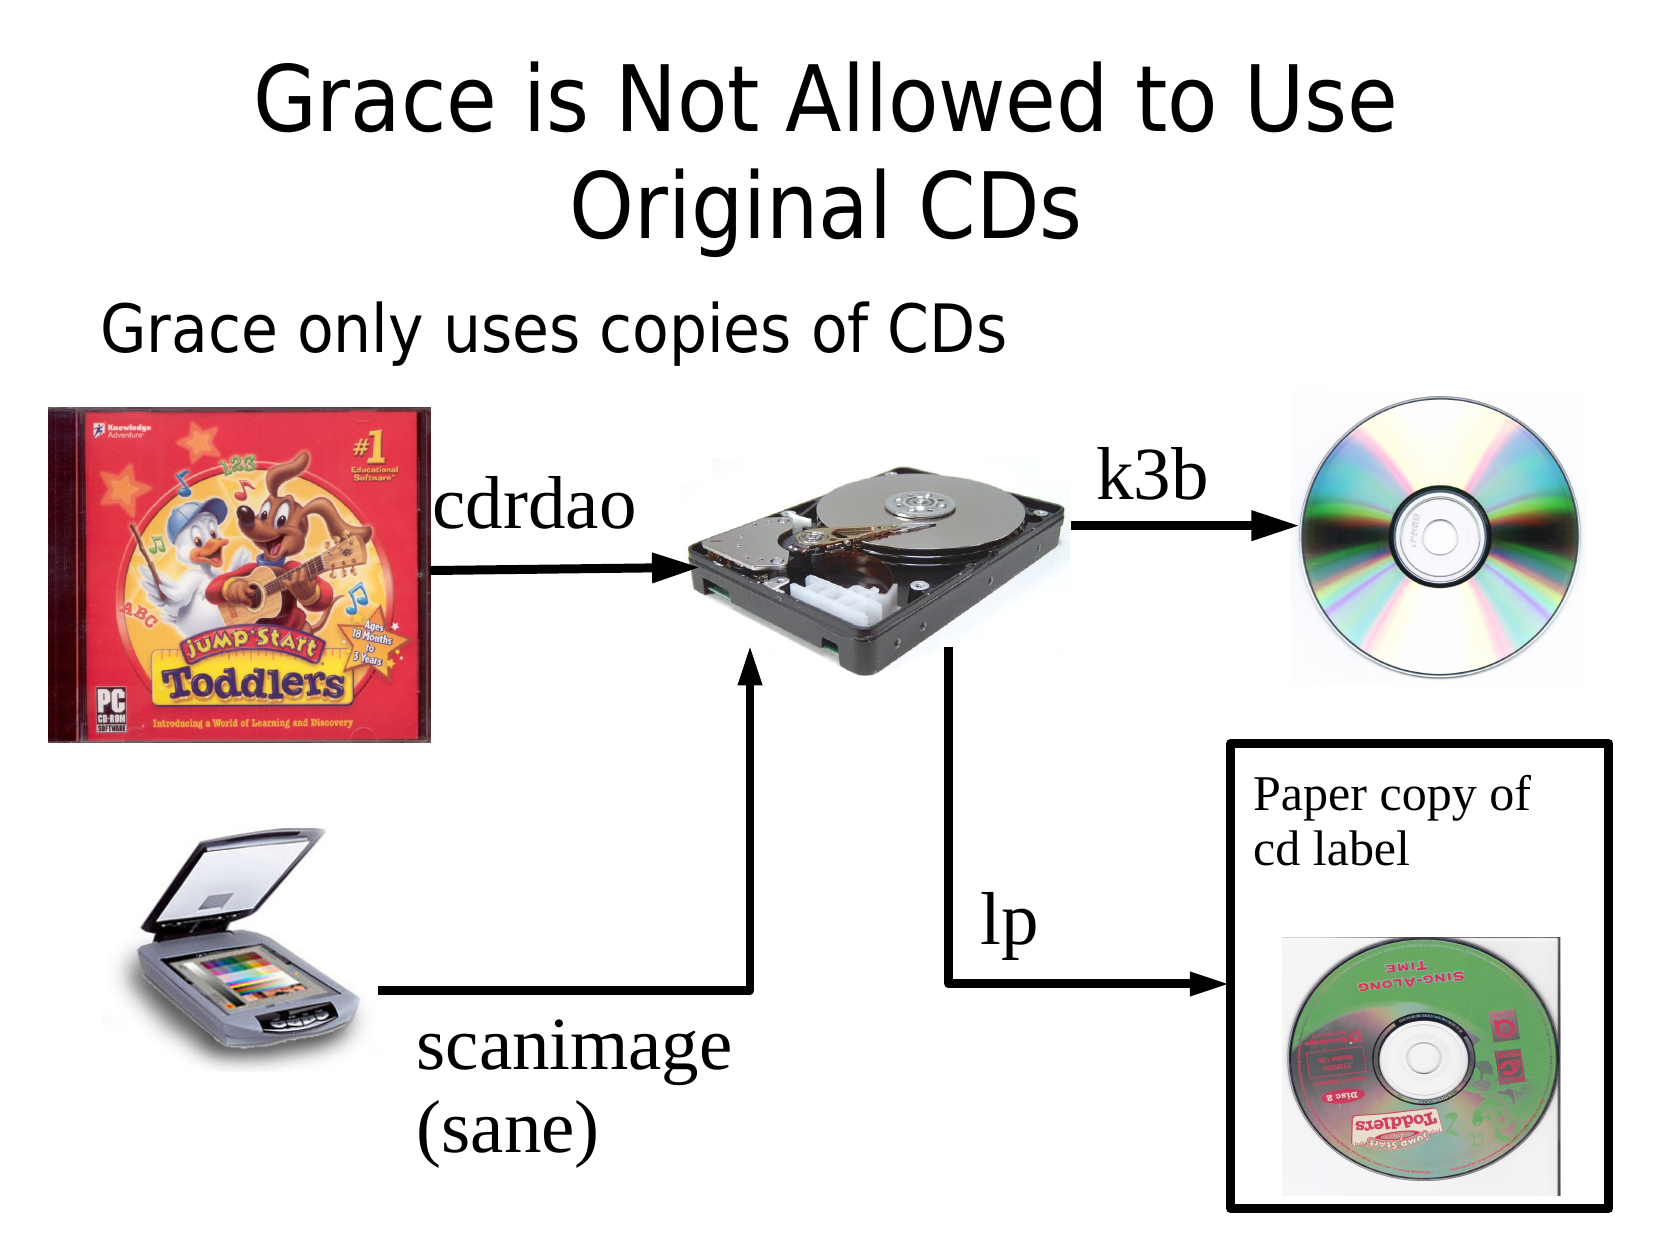

# Grace is Not Allowed to Use Original CDs
Grace only uses copies of CDs
k3b
cdrdao
Paper copy of
cd label
lp
scanimage
(sane)